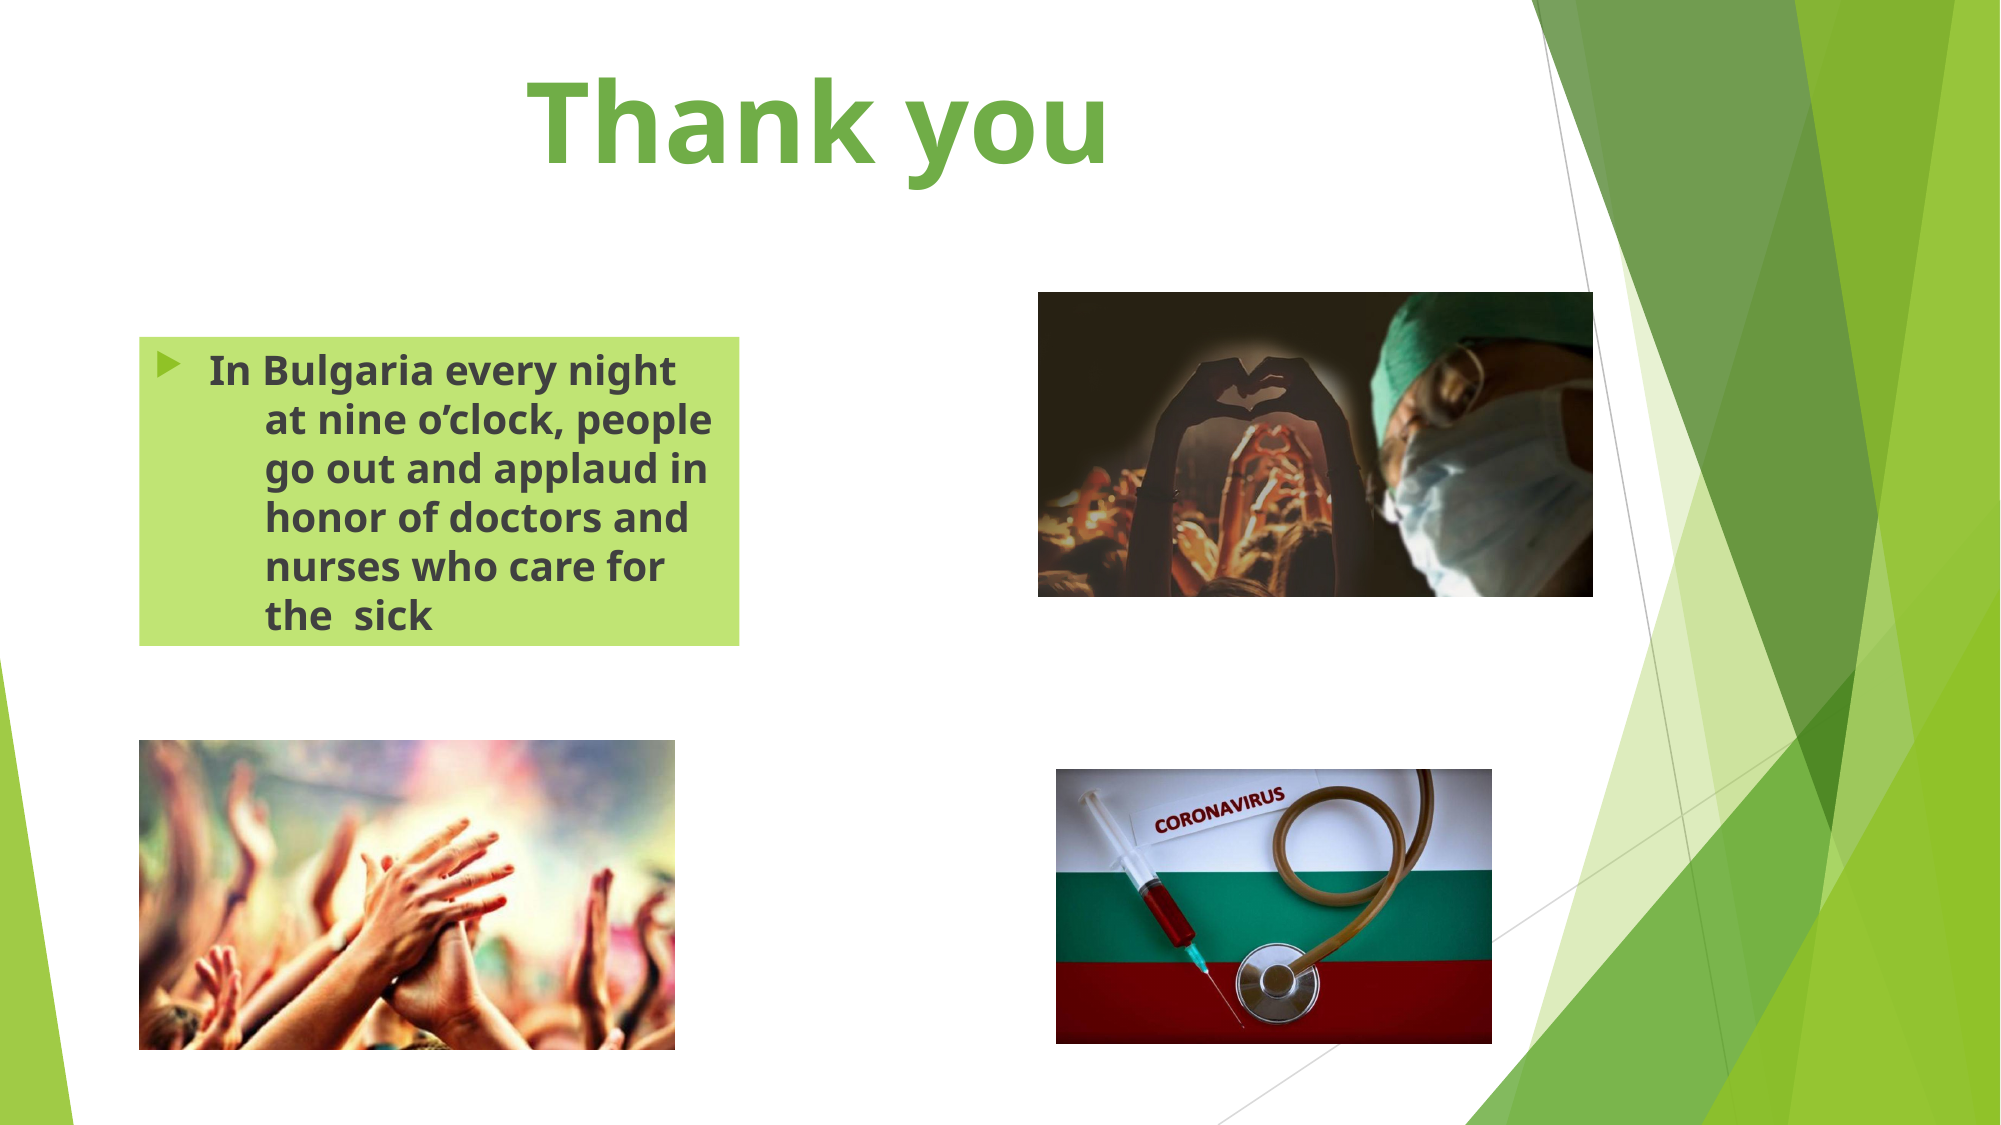

Thank you
# In Bulgaria every night at nine o’clock, people go out and applaud in honor of doctors and nurses who care for the sick